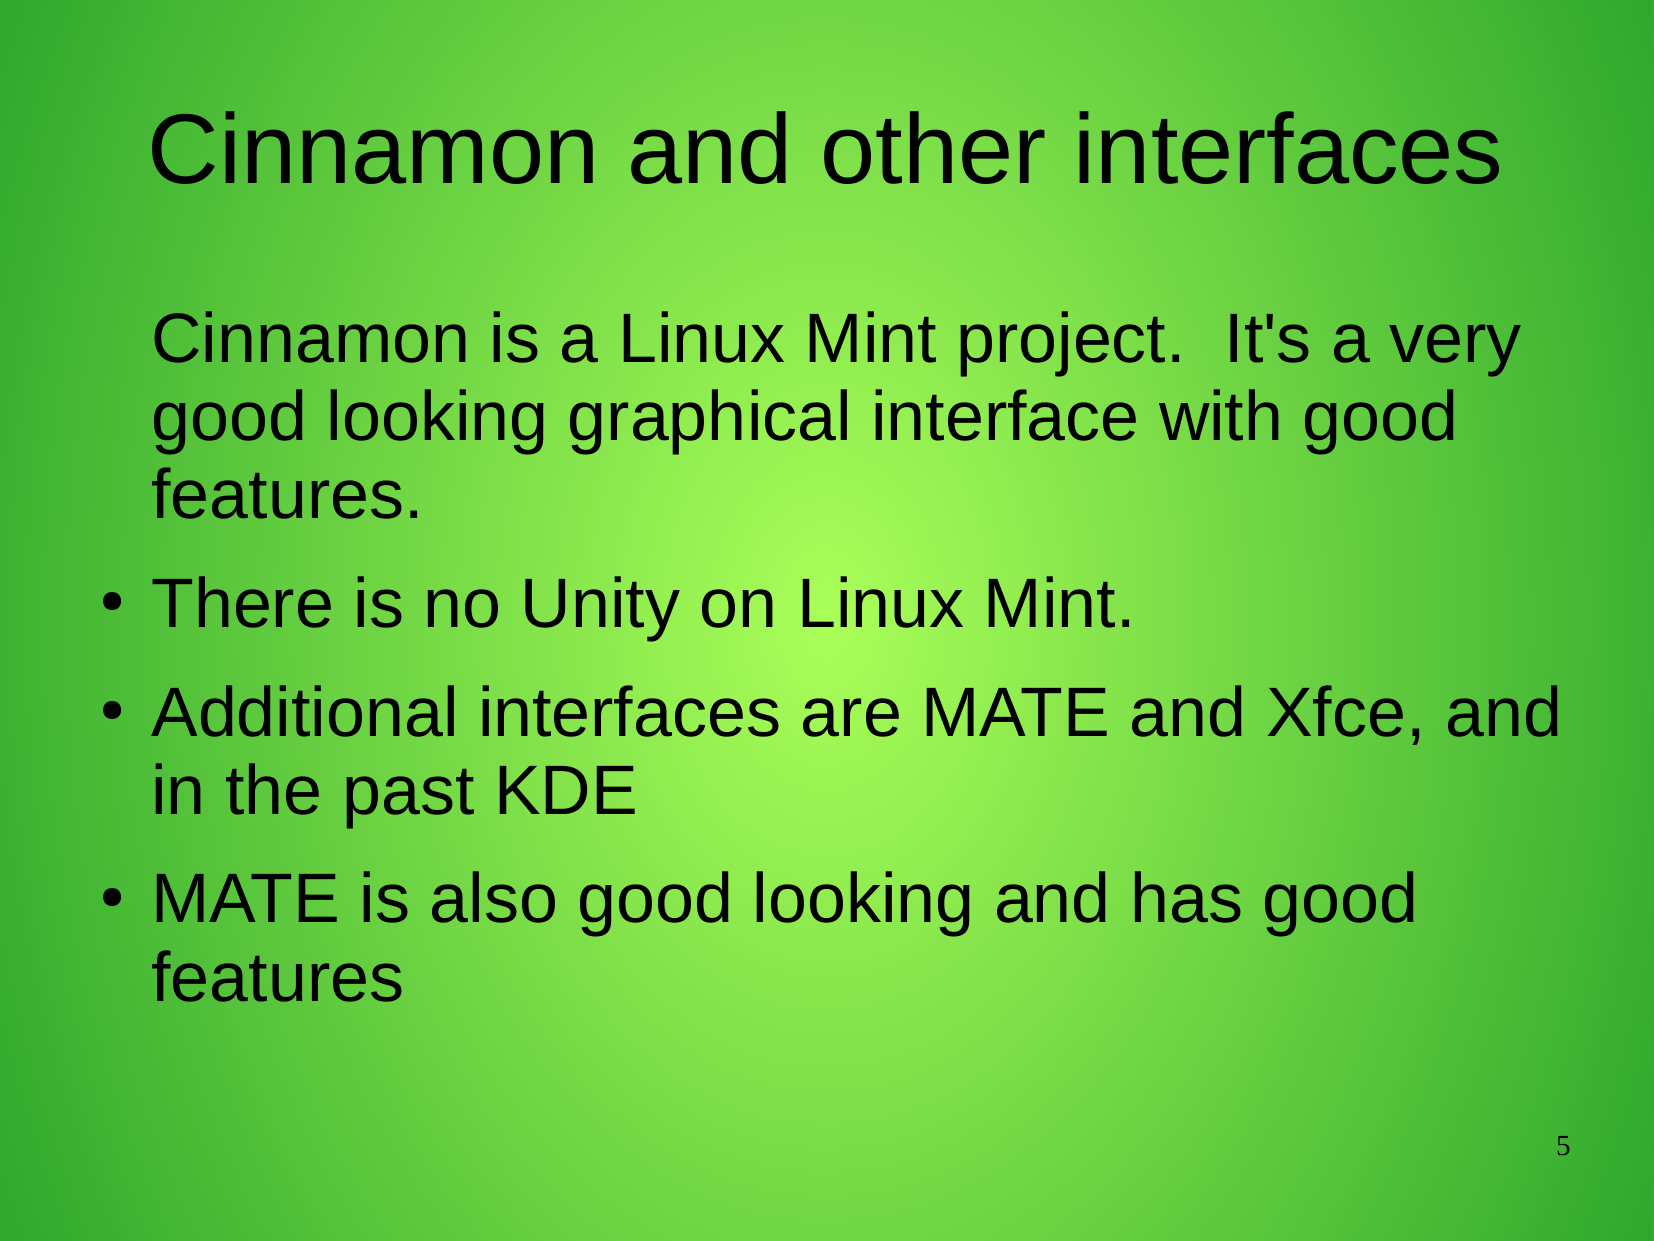

# Cinnamon and other interfaces
Cinnamon is a Linux Mint project. It's a very good looking graphical interface with good features.
There is no Unity on Linux Mint.
Additional interfaces are MATE and Xfce, and in the past KDE
MATE is also good looking and has good features
5